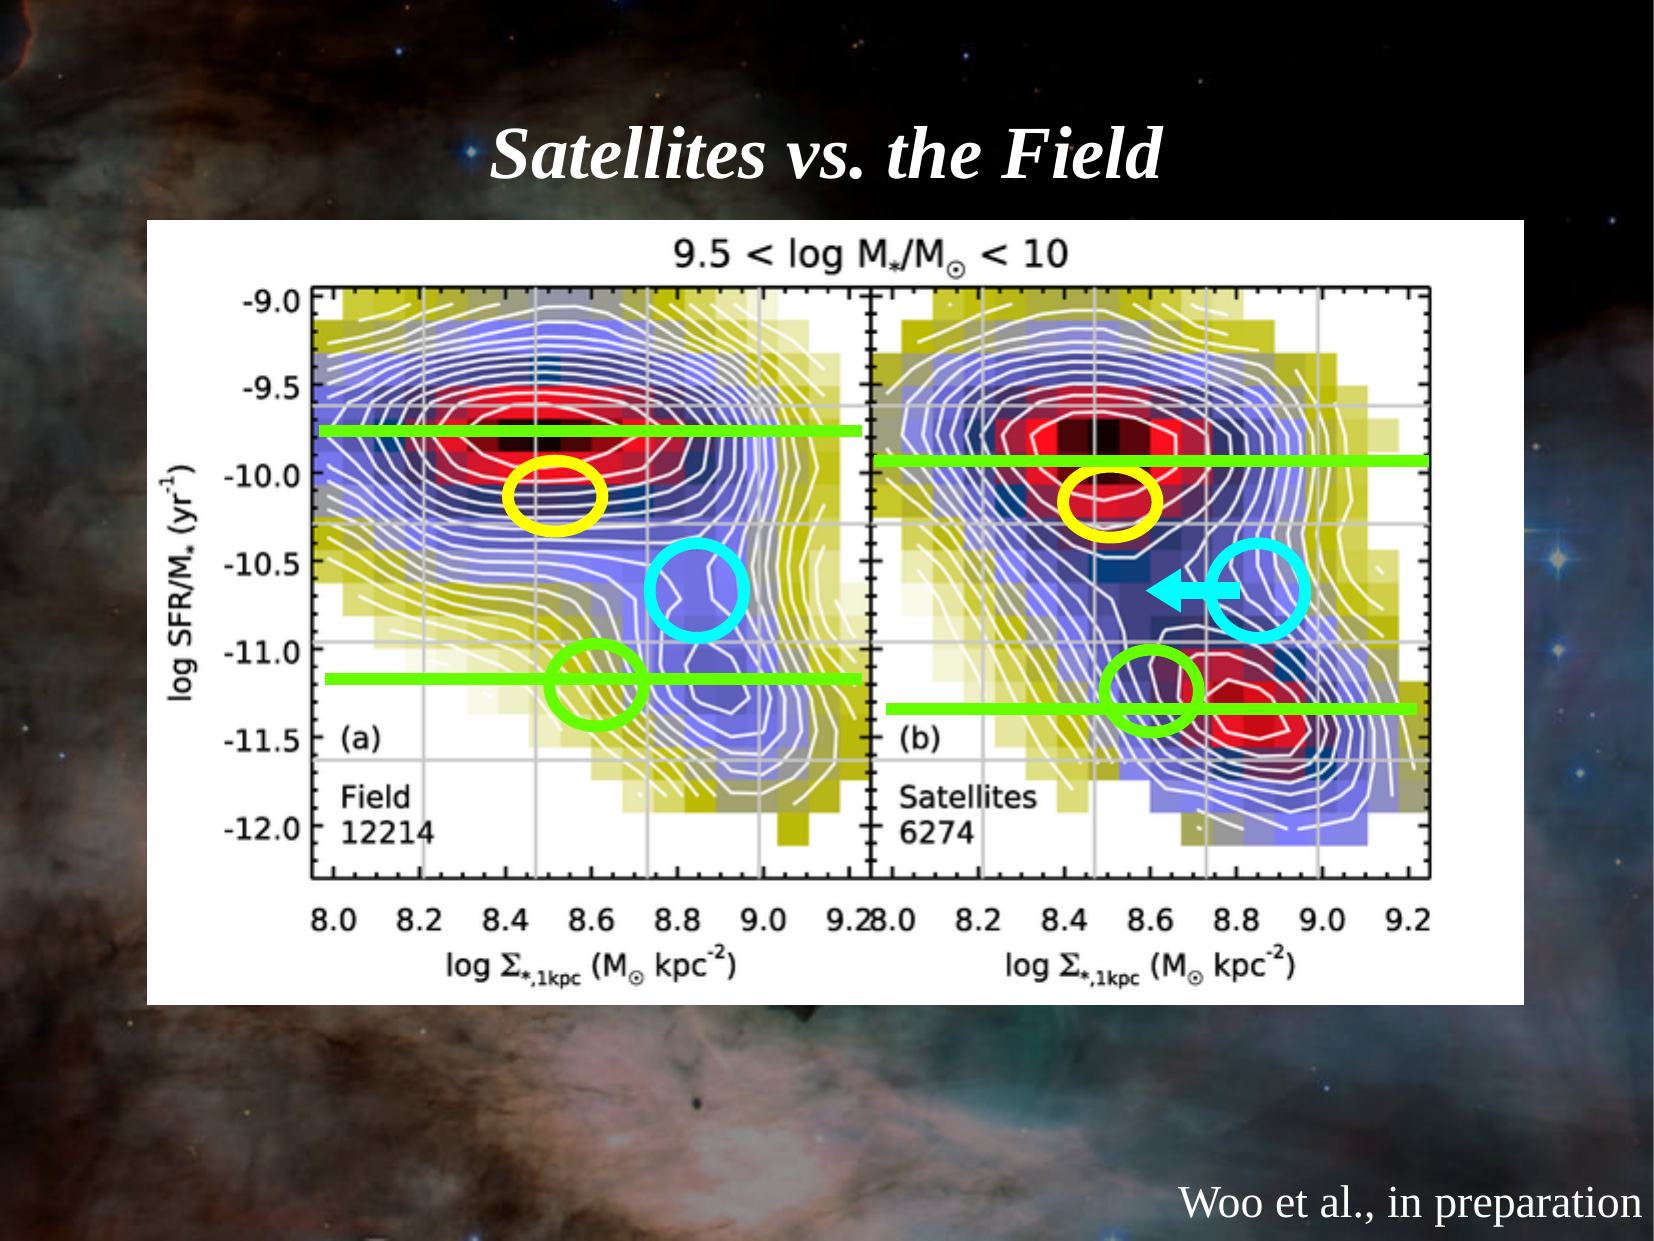

# Satellites vs. the Field
Woo et al., in preparation